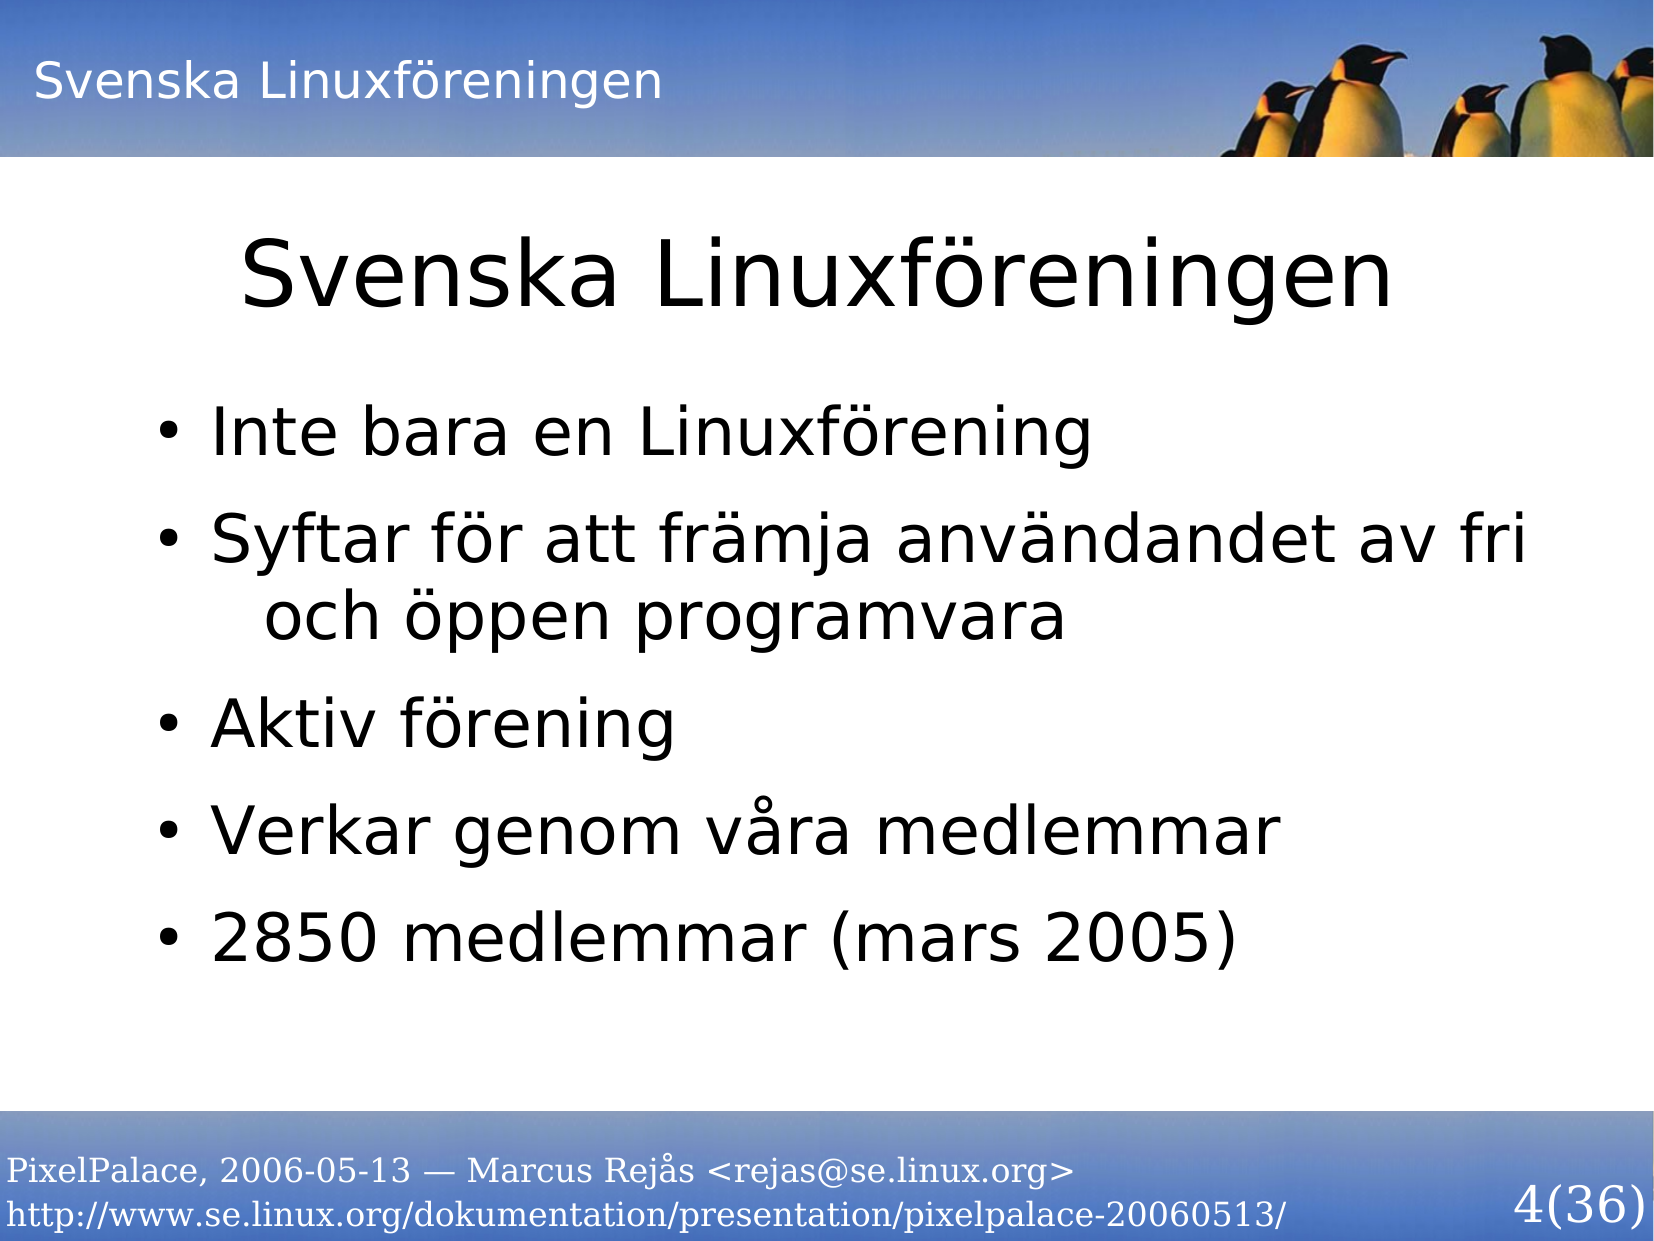

# Svenska Linuxföreningen
Inte bara en Linuxförening
Syftar för att främja användandet av fri och öppen programvara
Aktiv förening
Verkar genom våra medlemmar
2850 medlemmar (mars 2005)